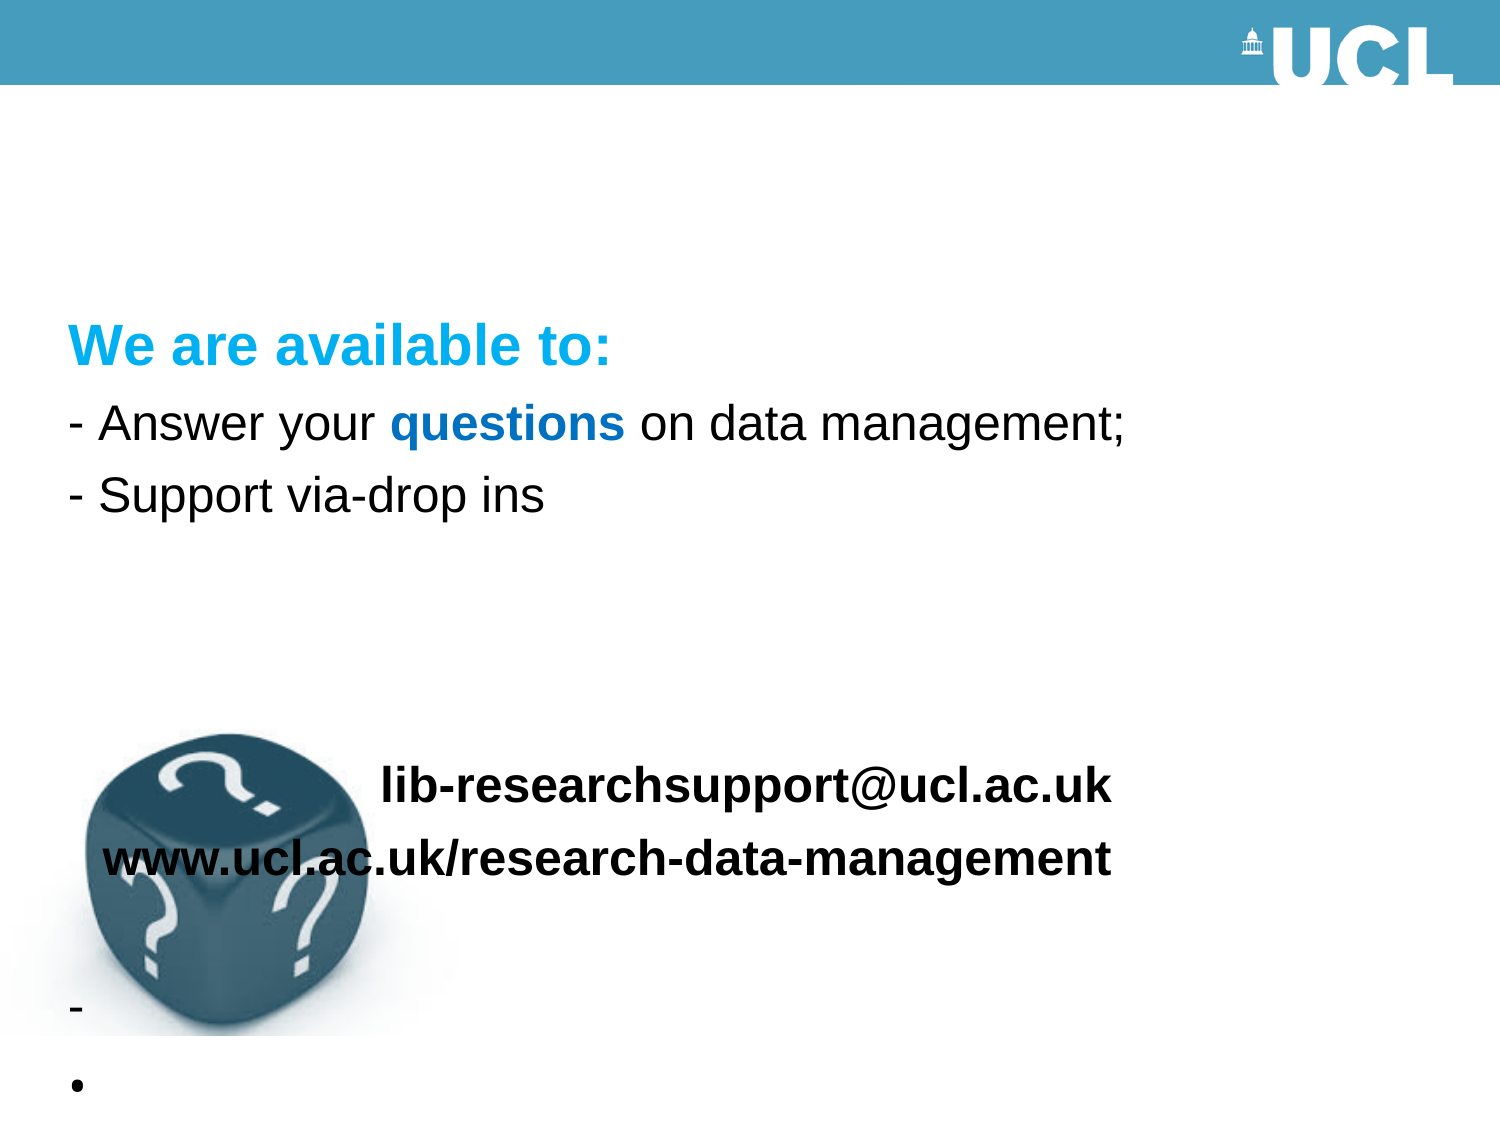

We are available to:
 Answer your questions on data management;
 Support via-drop ins
lib-researchsupport@ucl.ac.uk
www.ucl.ac.uk/research-data-management